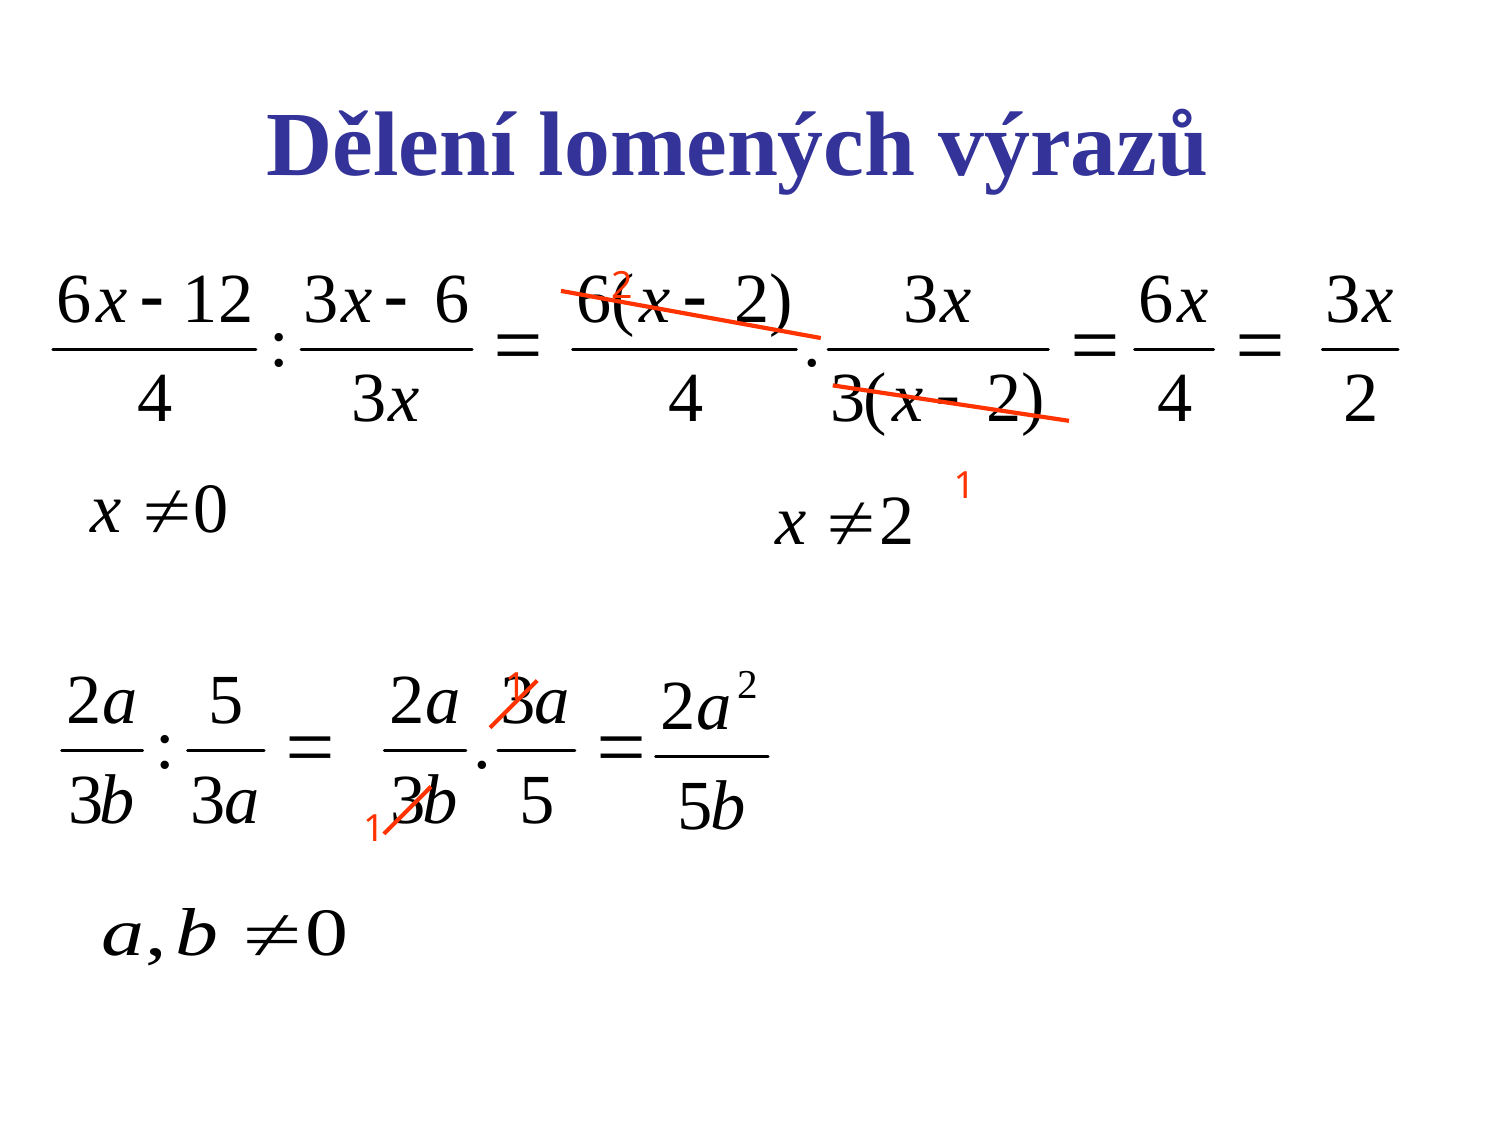

# Dělení lomených výrazů
 2
 1
 1
 1